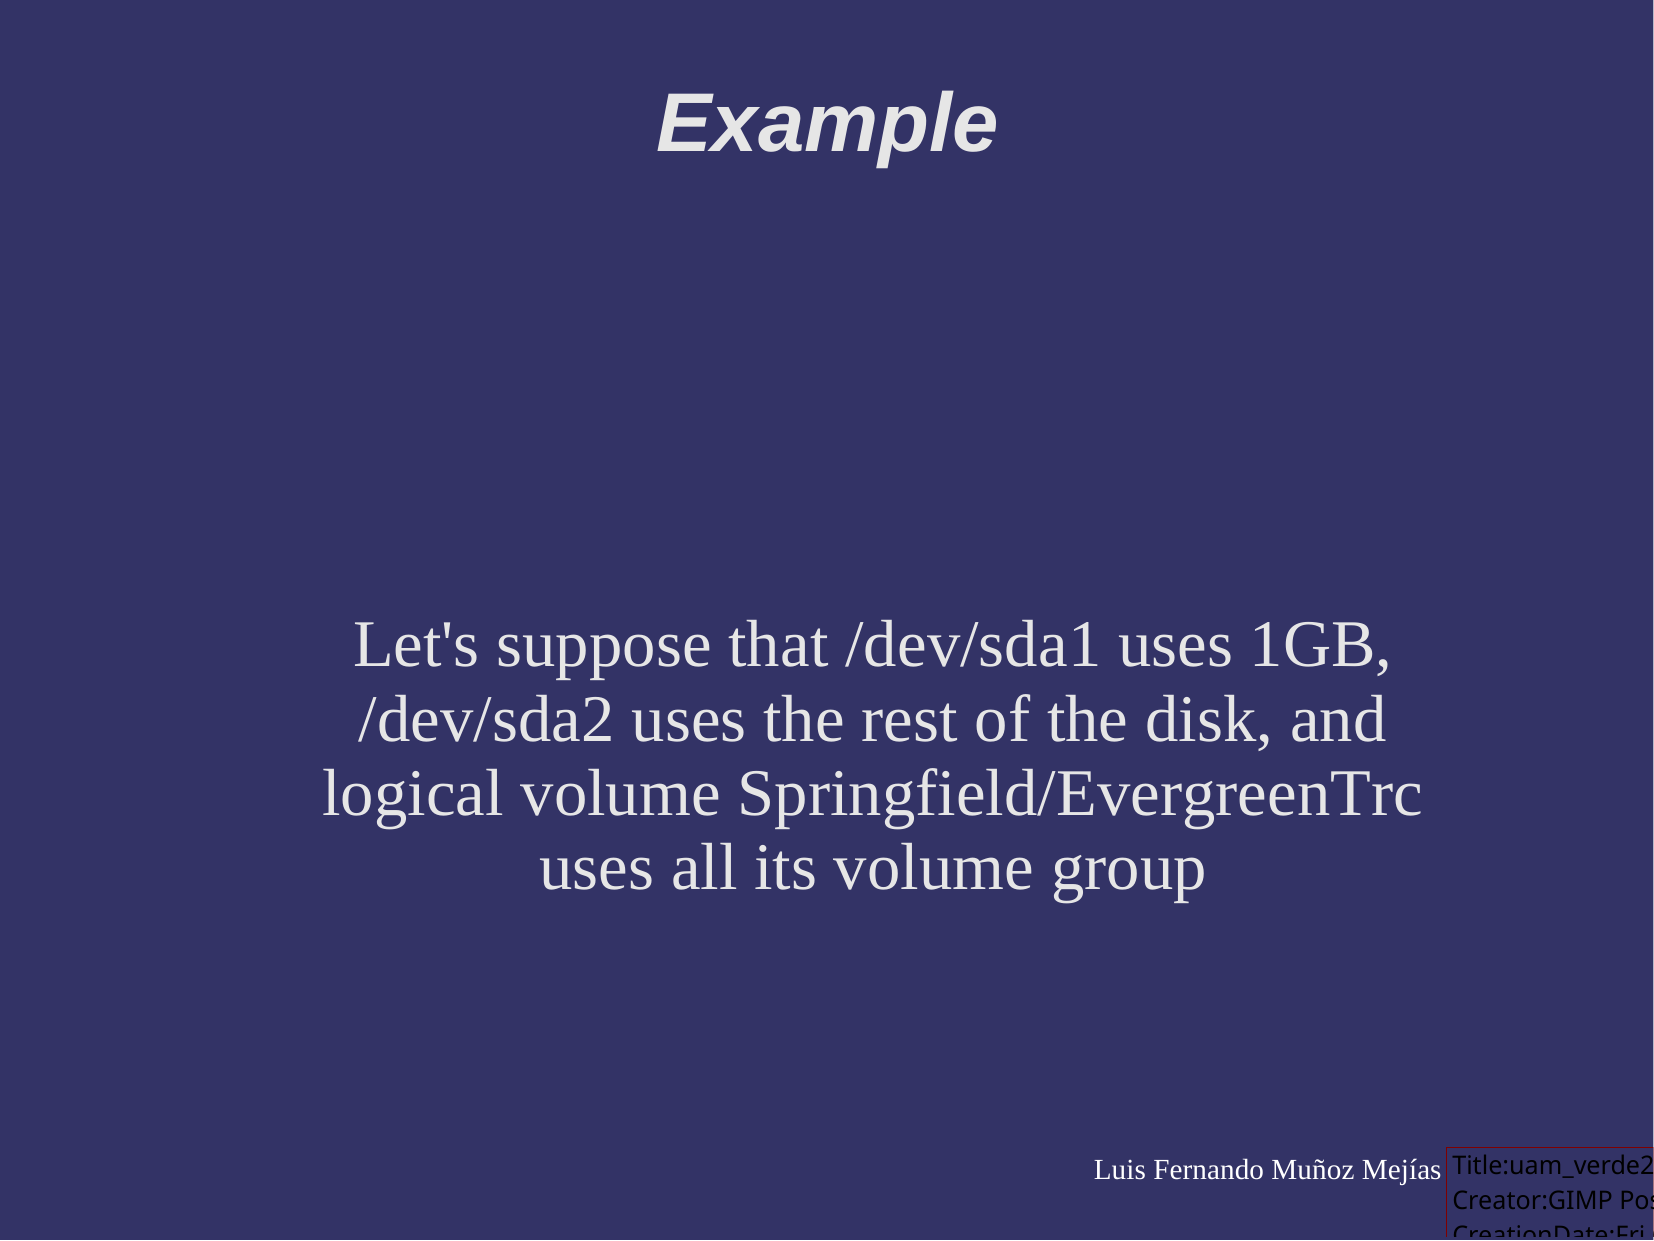

# Example
Let's suppose that /dev/sda1 uses 1GB,
/dev/sda2 uses the rest of the disk, and
logical volume Springfield/EvergreenTrc
uses all its volume group
Luis Fernando Muñoz Mejías